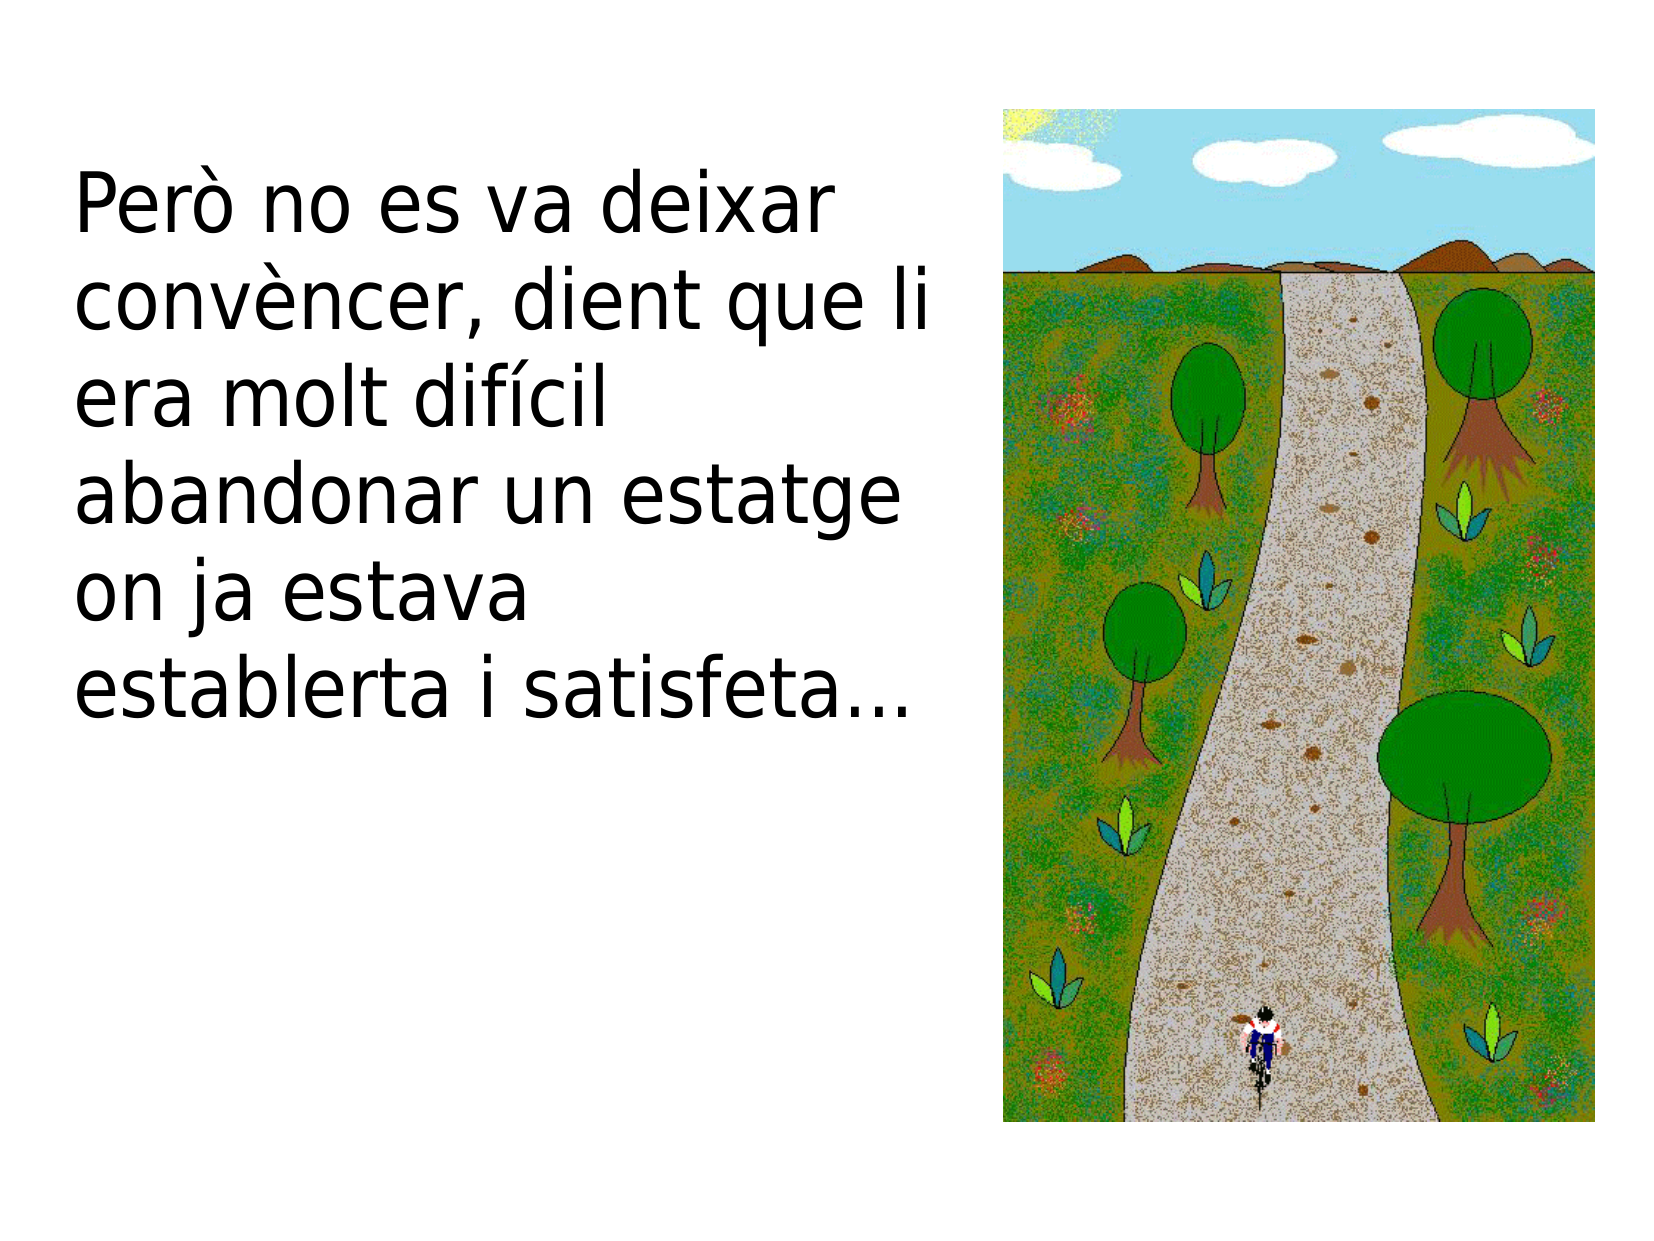

Però no es va deixar convèncer, dient que li era molt difícil abandonar un estatge on ja estava
establerta i satisfeta...